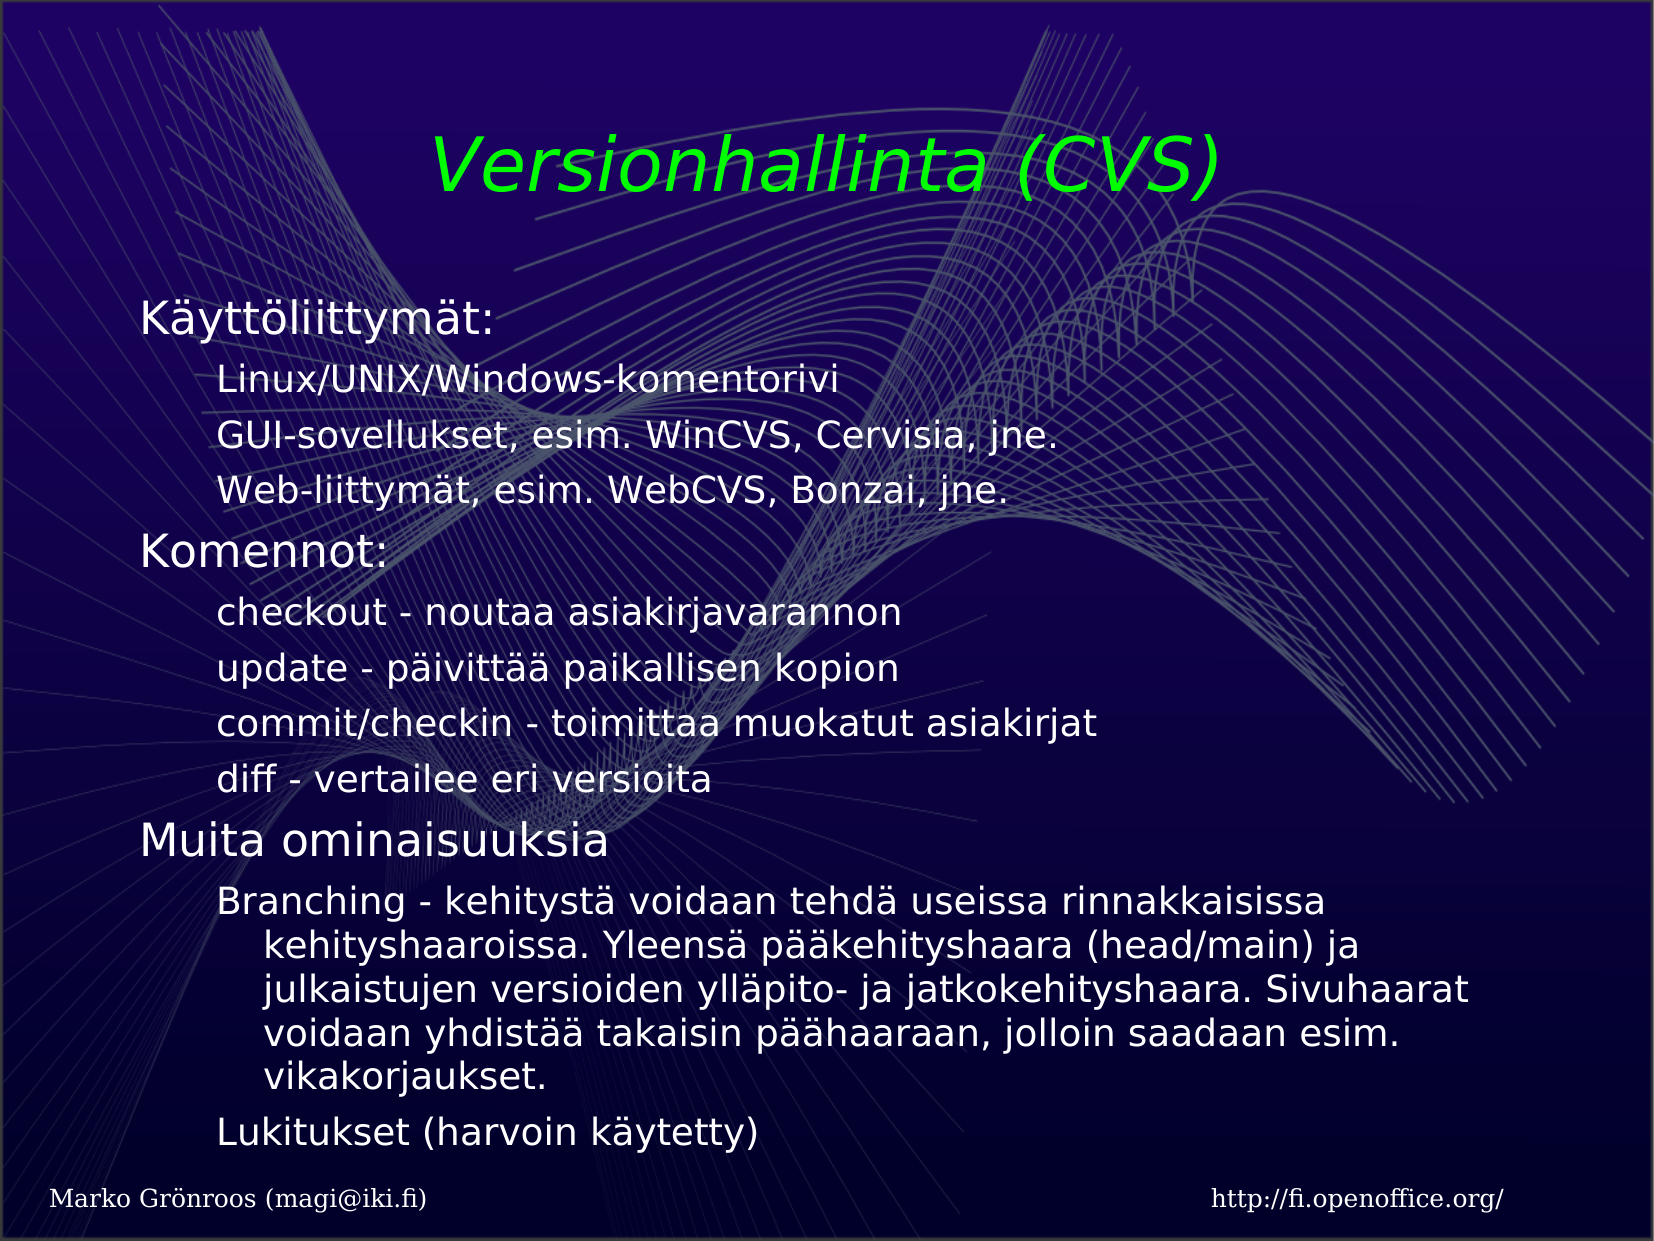

# Versionhallinta (CVS)
Käyttöliittymät:
Linux/UNIX/Windows-komentorivi
GUI-sovellukset, esim. WinCVS, Cervisia, jne.
Web-liittymät, esim. WebCVS, Bonzai, jne.
Komennot:
checkout - noutaa asiakirjavarannon
update - päivittää paikallisen kopion
commit/checkin - toimittaa muokatut asiakirjat
diff - vertailee eri versioita
Muita ominaisuuksia
Branching - kehitystä voidaan tehdä useissa rinnakkaisissa kehityshaaroissa. Yleensä pääkehityshaara (head/main) ja julkaistujen versioiden ylläpito- ja jatkokehityshaara. Sivuhaarat voidaan yhdistää takaisin päähaaraan, jolloin saadaan esim. vikakorjaukset.
Lukitukset (harvoin käytetty)